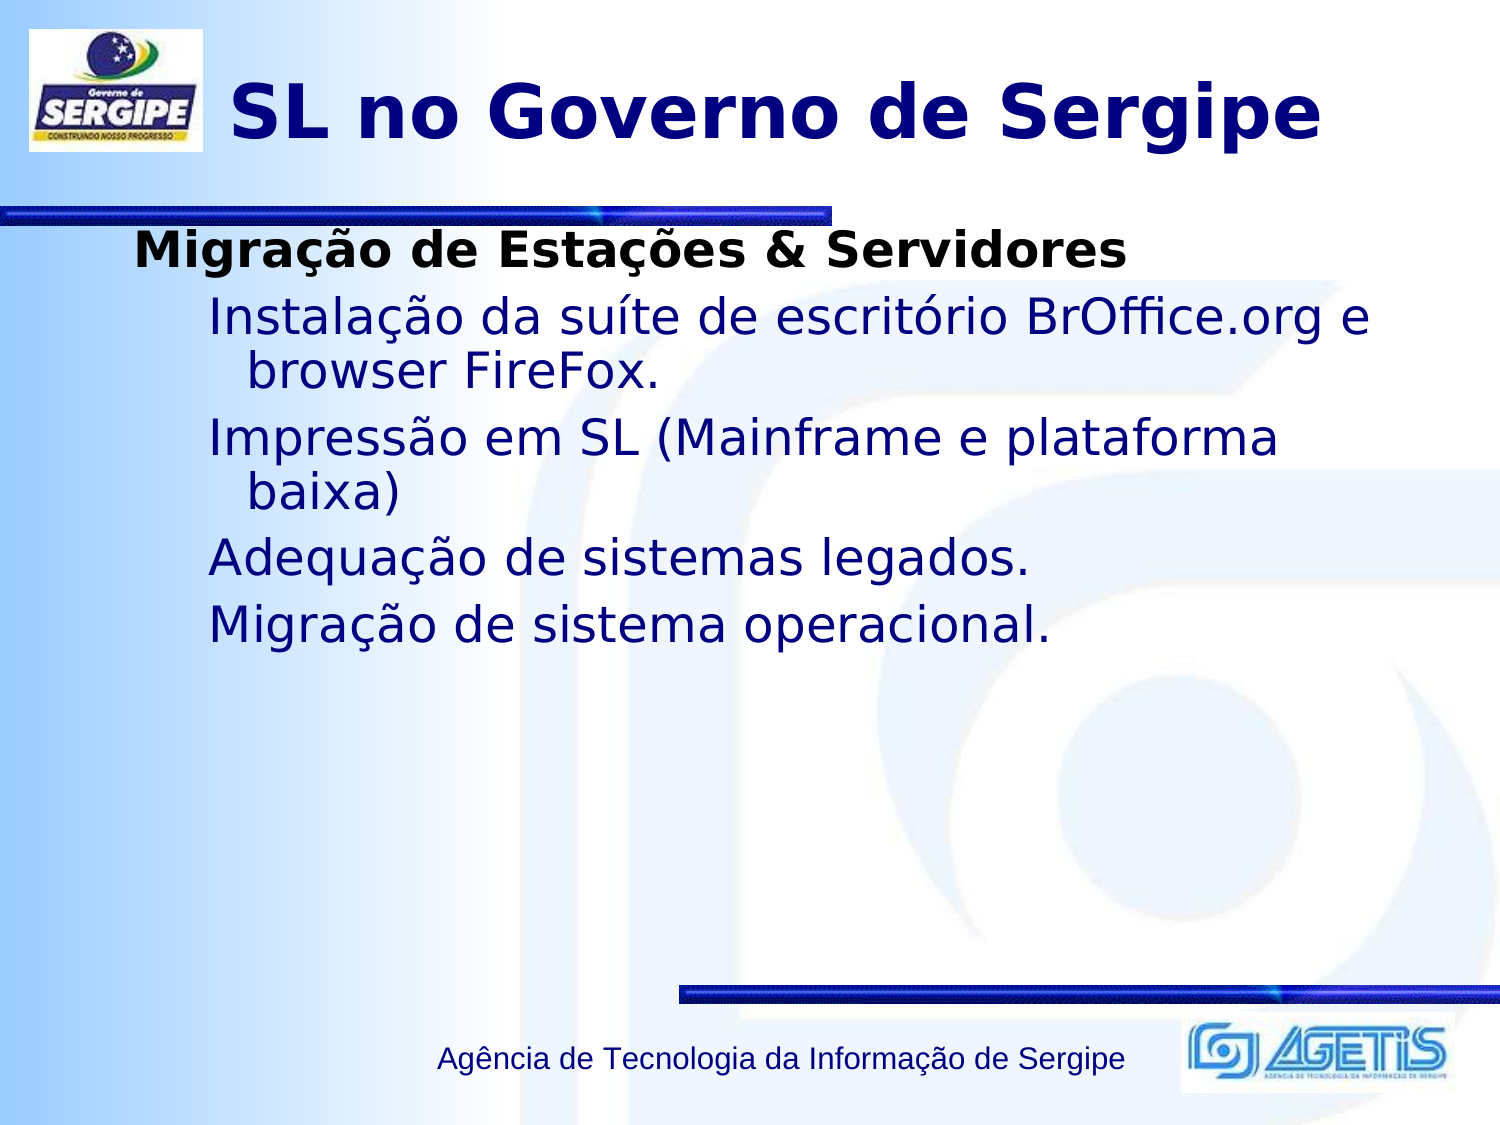

# SL no Governo de Sergipe
Migração de Estações & Servidores
Instalação da suíte de escritório BrOffice.org e browser FireFox.
Impressão em SL (Mainframe e plataforma baixa)
Adequação de sistemas legados.
Migração de sistema operacional.
Agência de Tecnologia da Informação de Sergipe